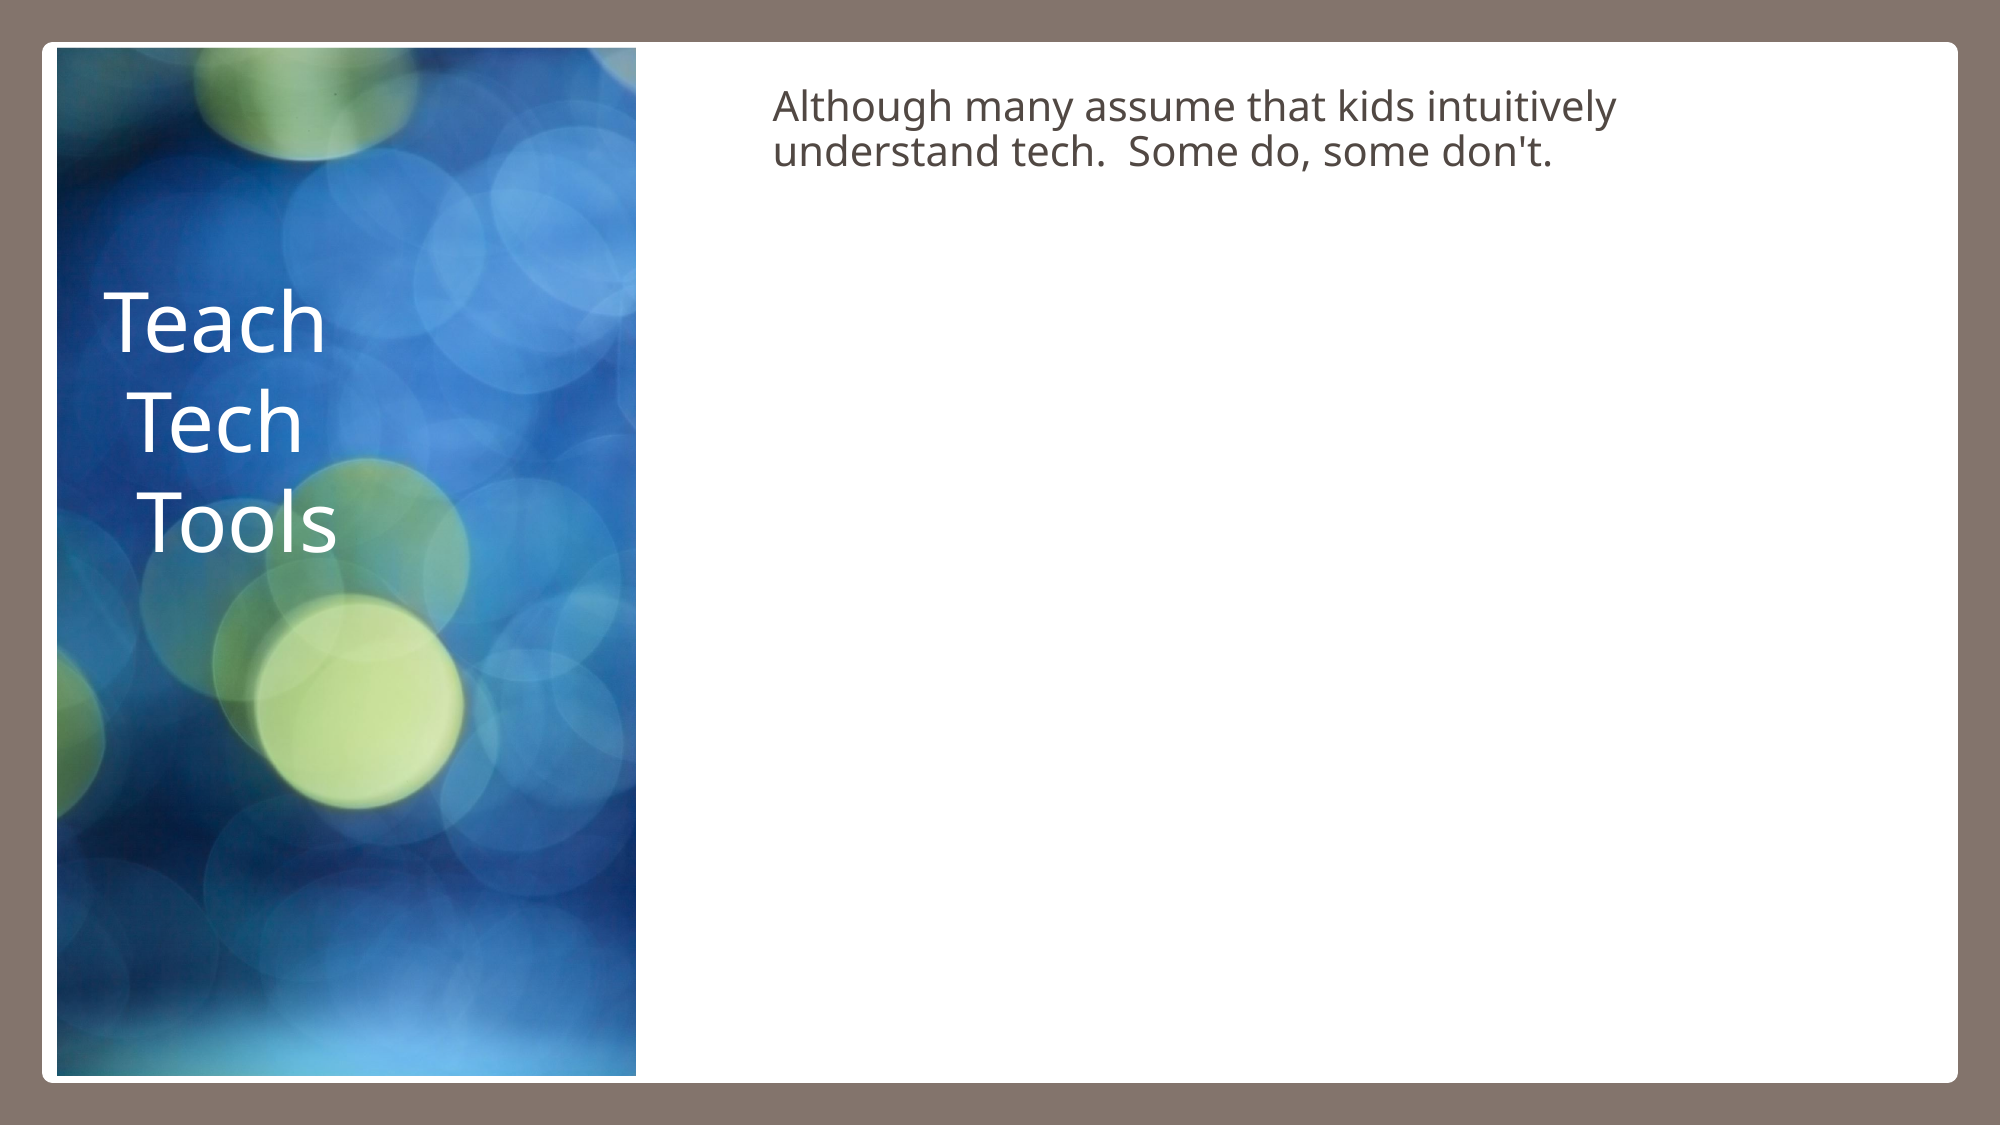

Teach
Tech
 Tools
Although many assume that kids intuitively understand tech.  Some do, some don't.